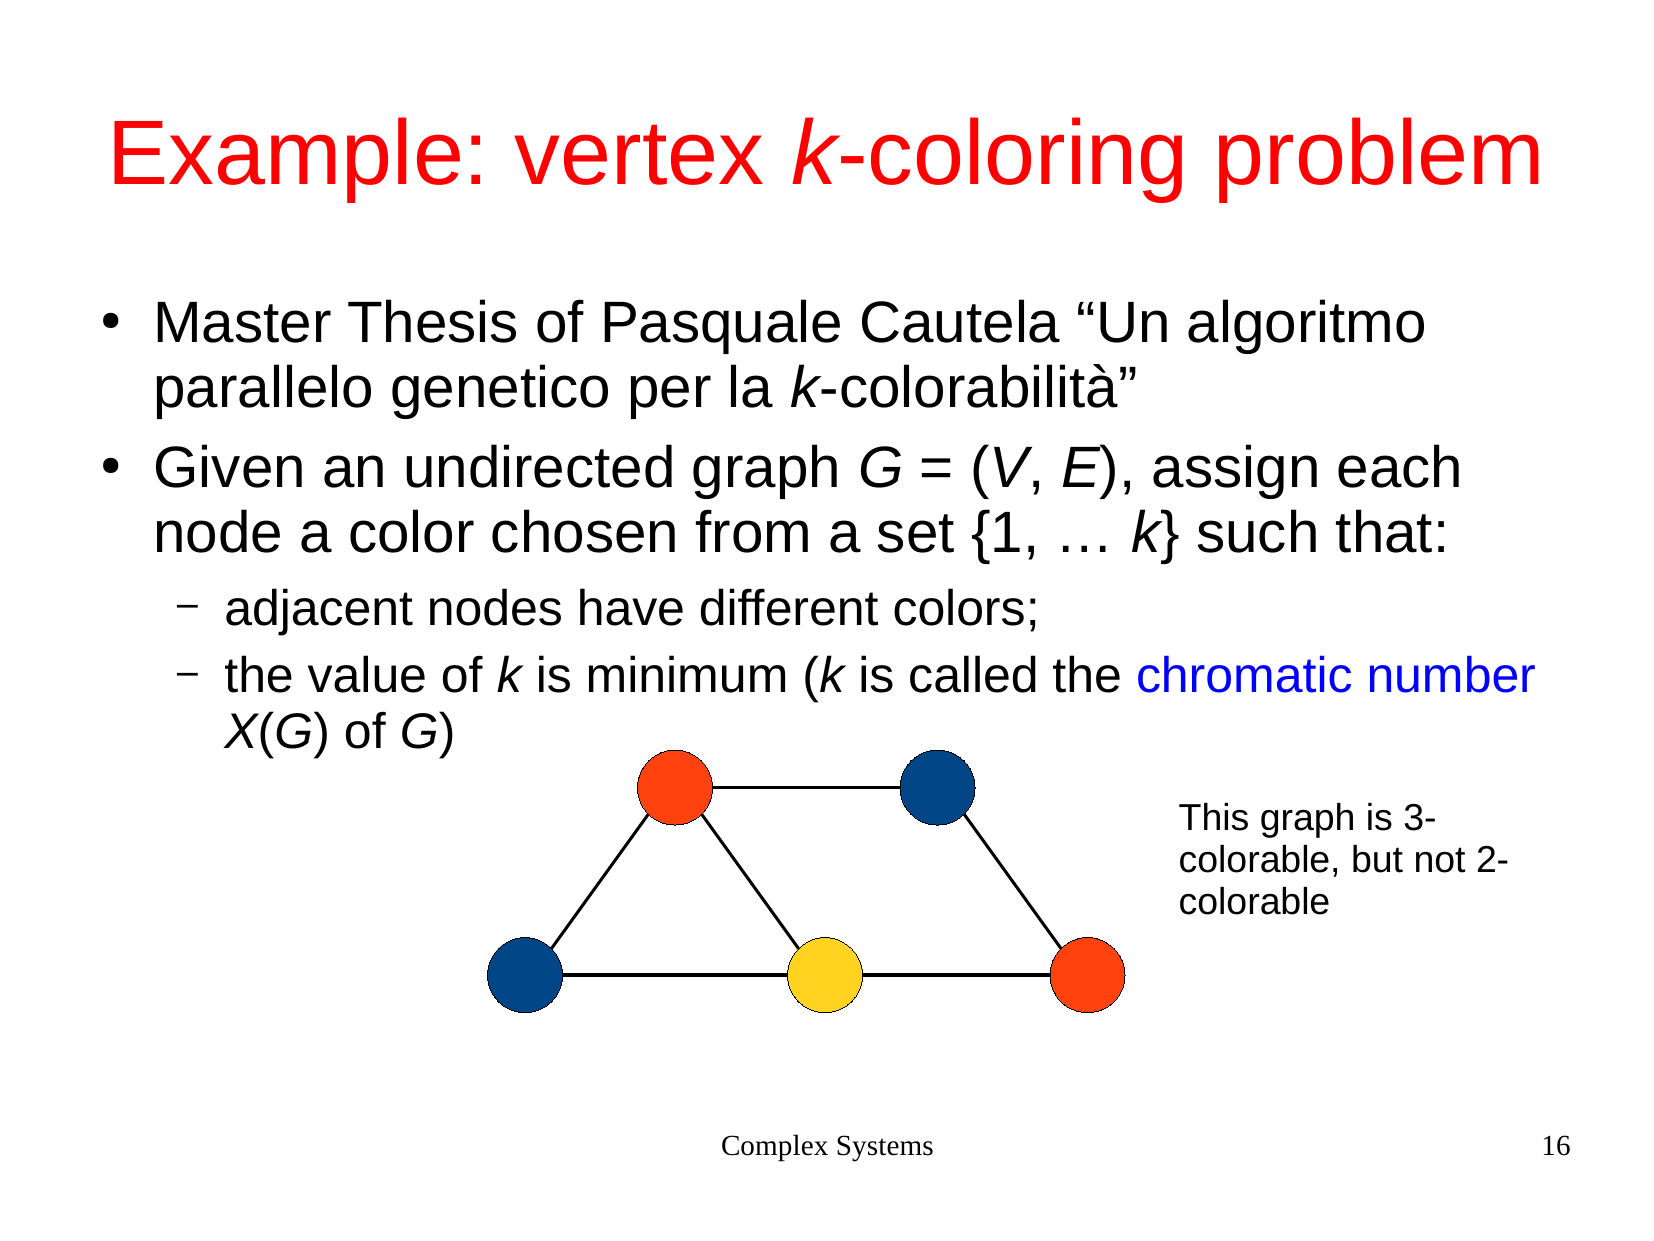

# Example: vertex k-coloring problem
Master Thesis of Pasquale Cautela “Un algoritmo parallelo genetico per la k-colorabilità”
Given an undirected graph G = (V, E), assign each node a color chosen from a set {1, … k} such that:
adjacent nodes have different colors;
the value of k is minimum (k is called the chromatic number X(G) of G)
This graph is 3-colorable, but not 2-colorable
Complex Systems
16